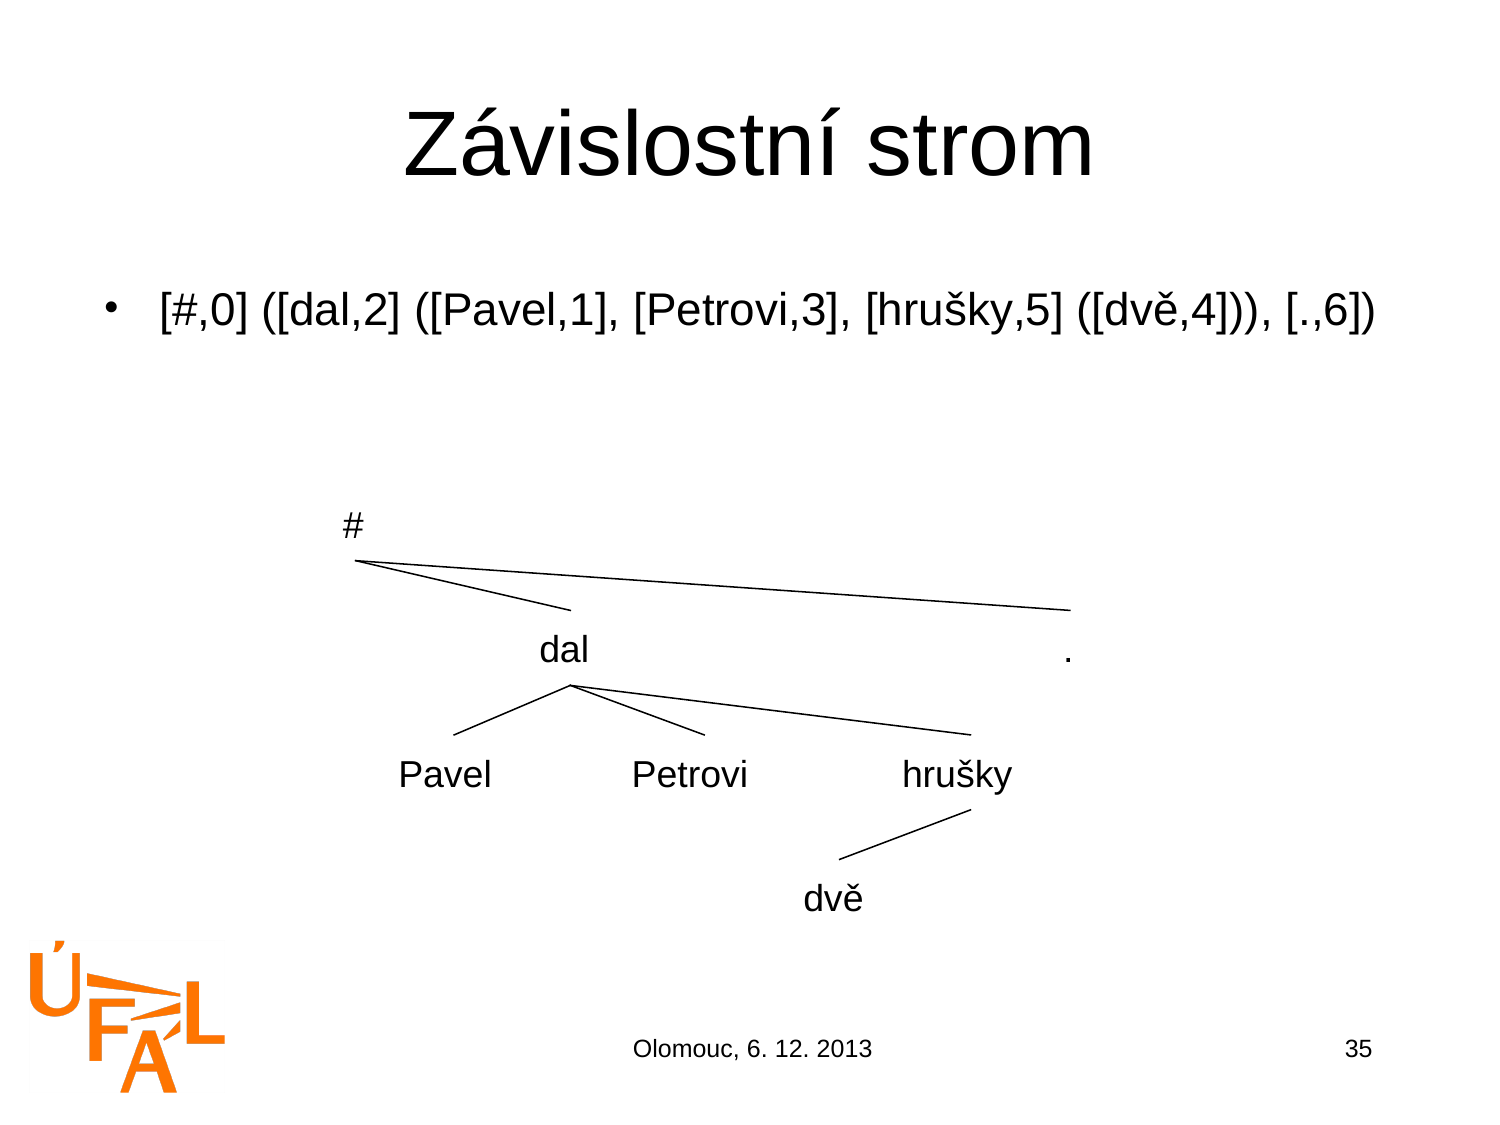

# Závislostní strom
[#,0] ([dal,2] ([Pavel,1], [Petrovi,3], [hrušky,5] ([dvě,4])), [.,6])
#
dal
.
Pavel
Petrovi
hrušky
dvě
Olomouc, 6. 12. 2013
35